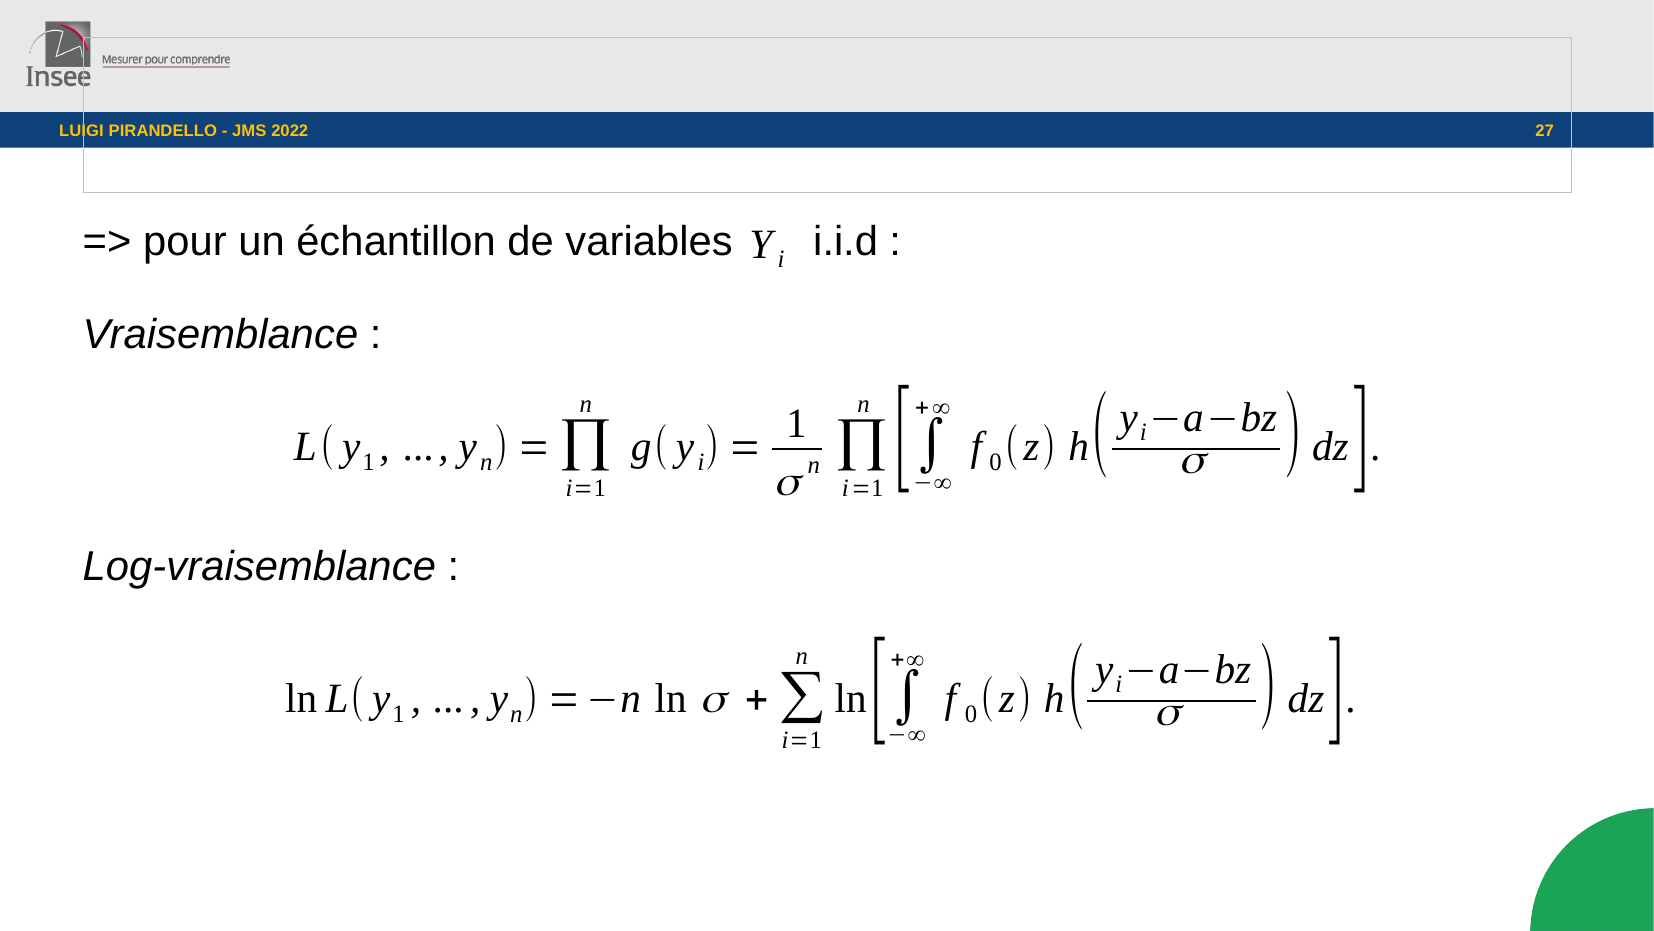

LUIGI PIRANDELLO - JMS 2022
27
=> pour un échantillon de variables i.i.d :
Vraisemblance :
Log-vraisemblance :